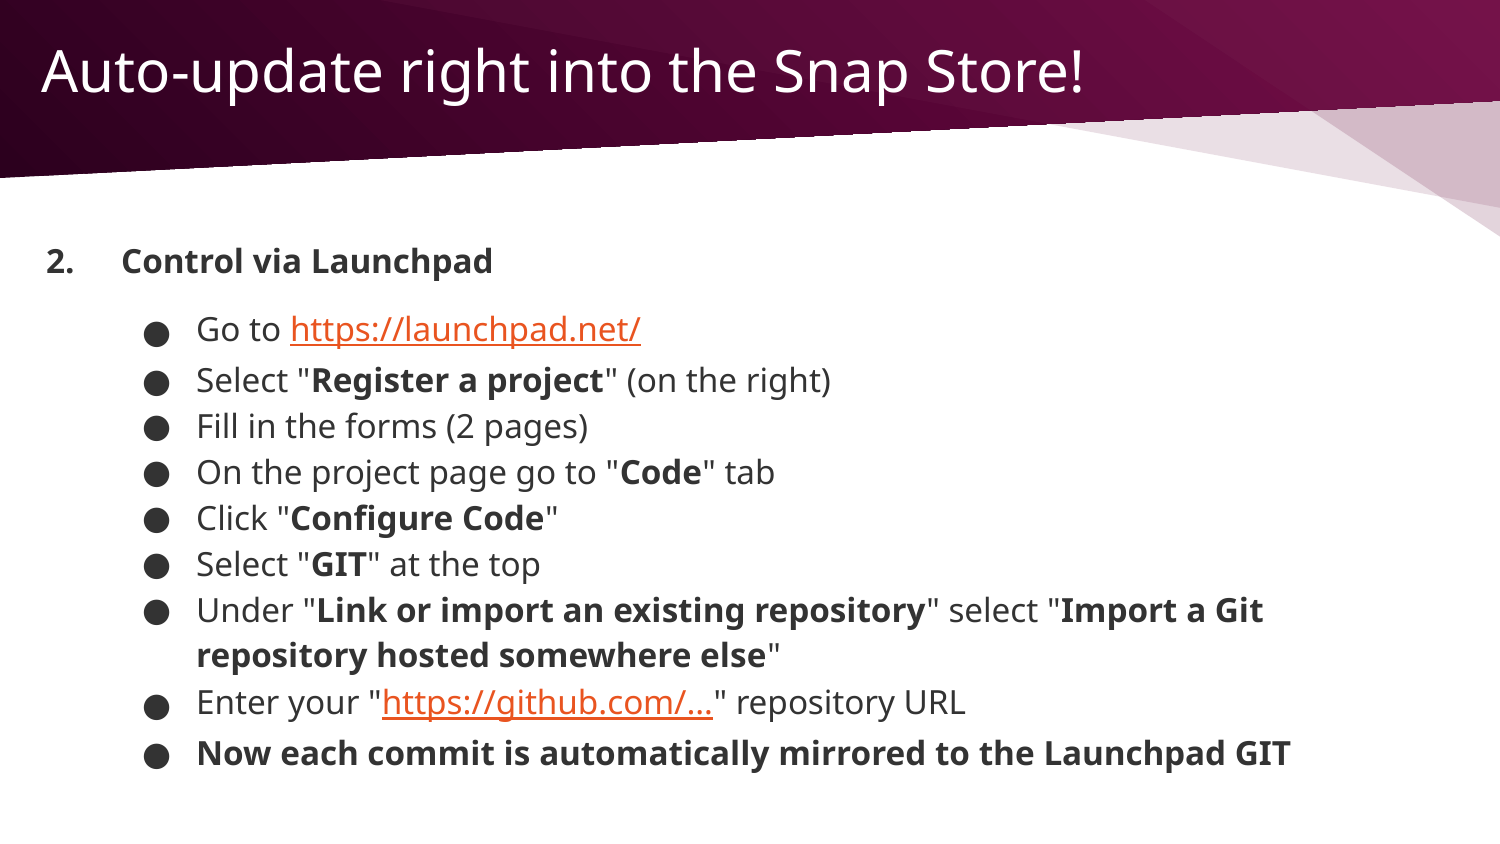

Auto-update right into the Snap Store!
# 2.	Control via Launchpad
Go to https://launchpad.net/
Select "Register a project" (on the right)
Fill in the forms (2 pages)
On the project page go to "Code" tab
Click "Configure Code"
Select "GIT" at the top
Under "Link or import an existing repository" select "Import a Git repository hosted somewhere else"
Enter your "https://github.com/…" repository URL
Now each commit is automatically mirrored to the Launchpad GIT